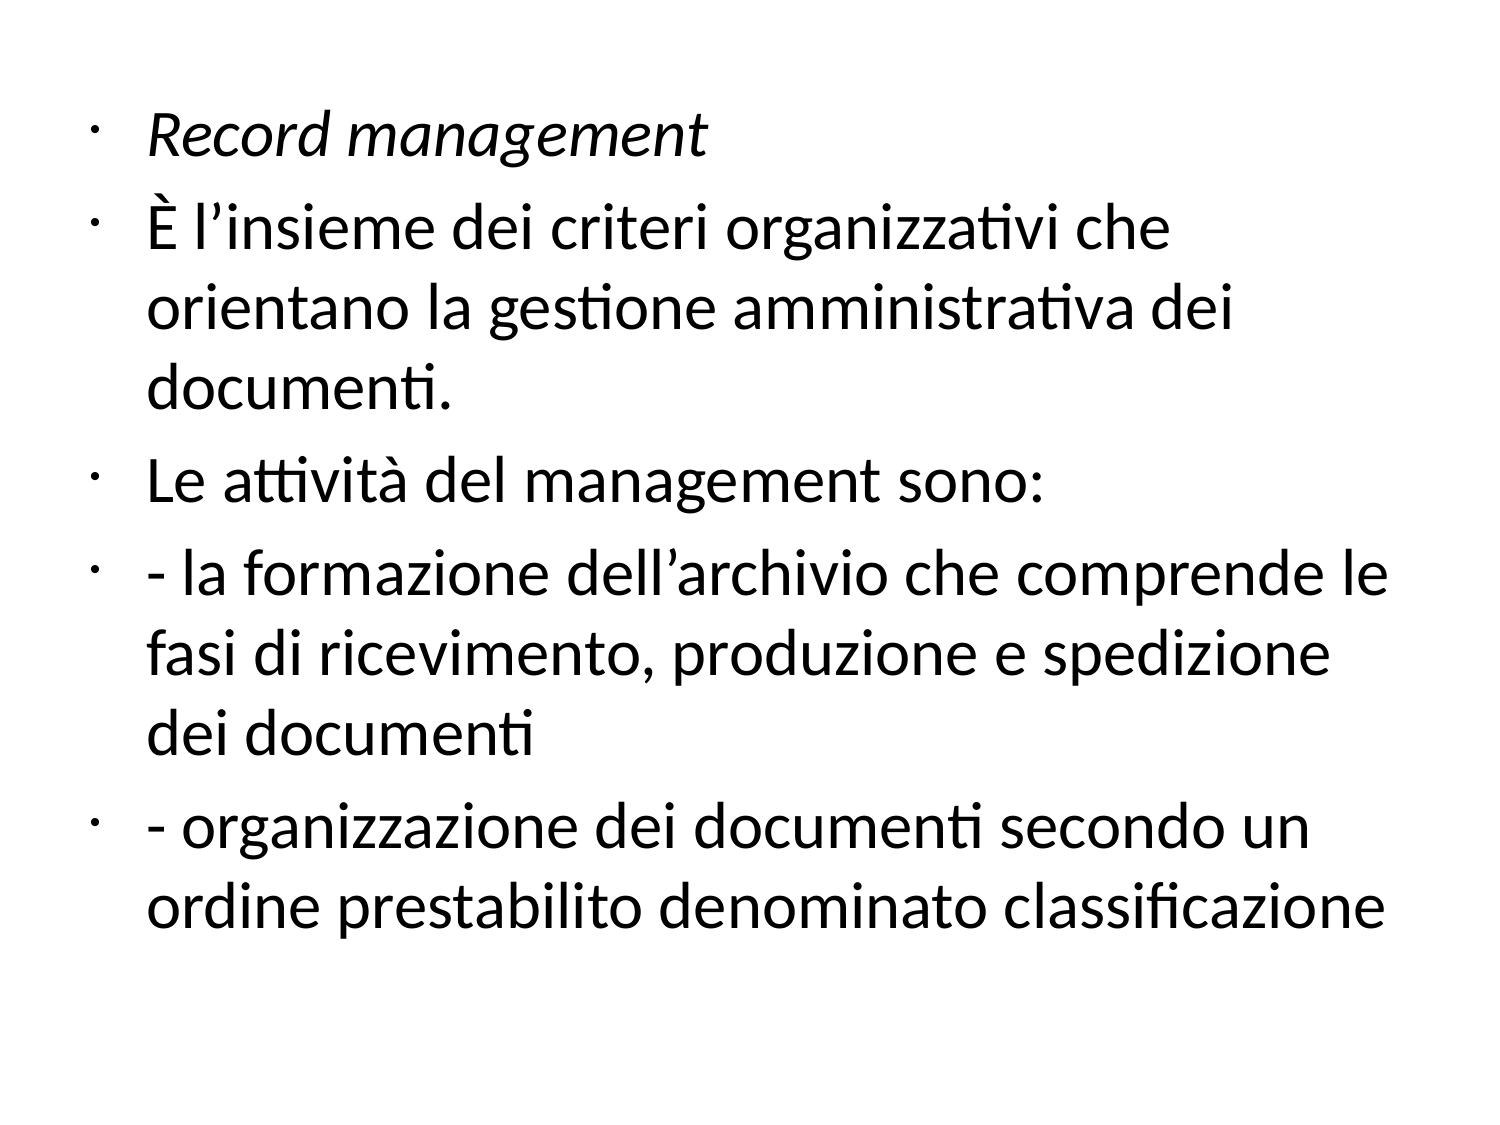

#
Record management
È l’insieme dei criteri organizzativi che orientano la gestione amministrativa dei documenti.
Le attività del management sono:
- la formazione dell’archivio che comprende le fasi di ricevimento, produzione e spedizione dei documenti
- organizzazione dei documenti secondo un ordine prestabilito denominato classificazione